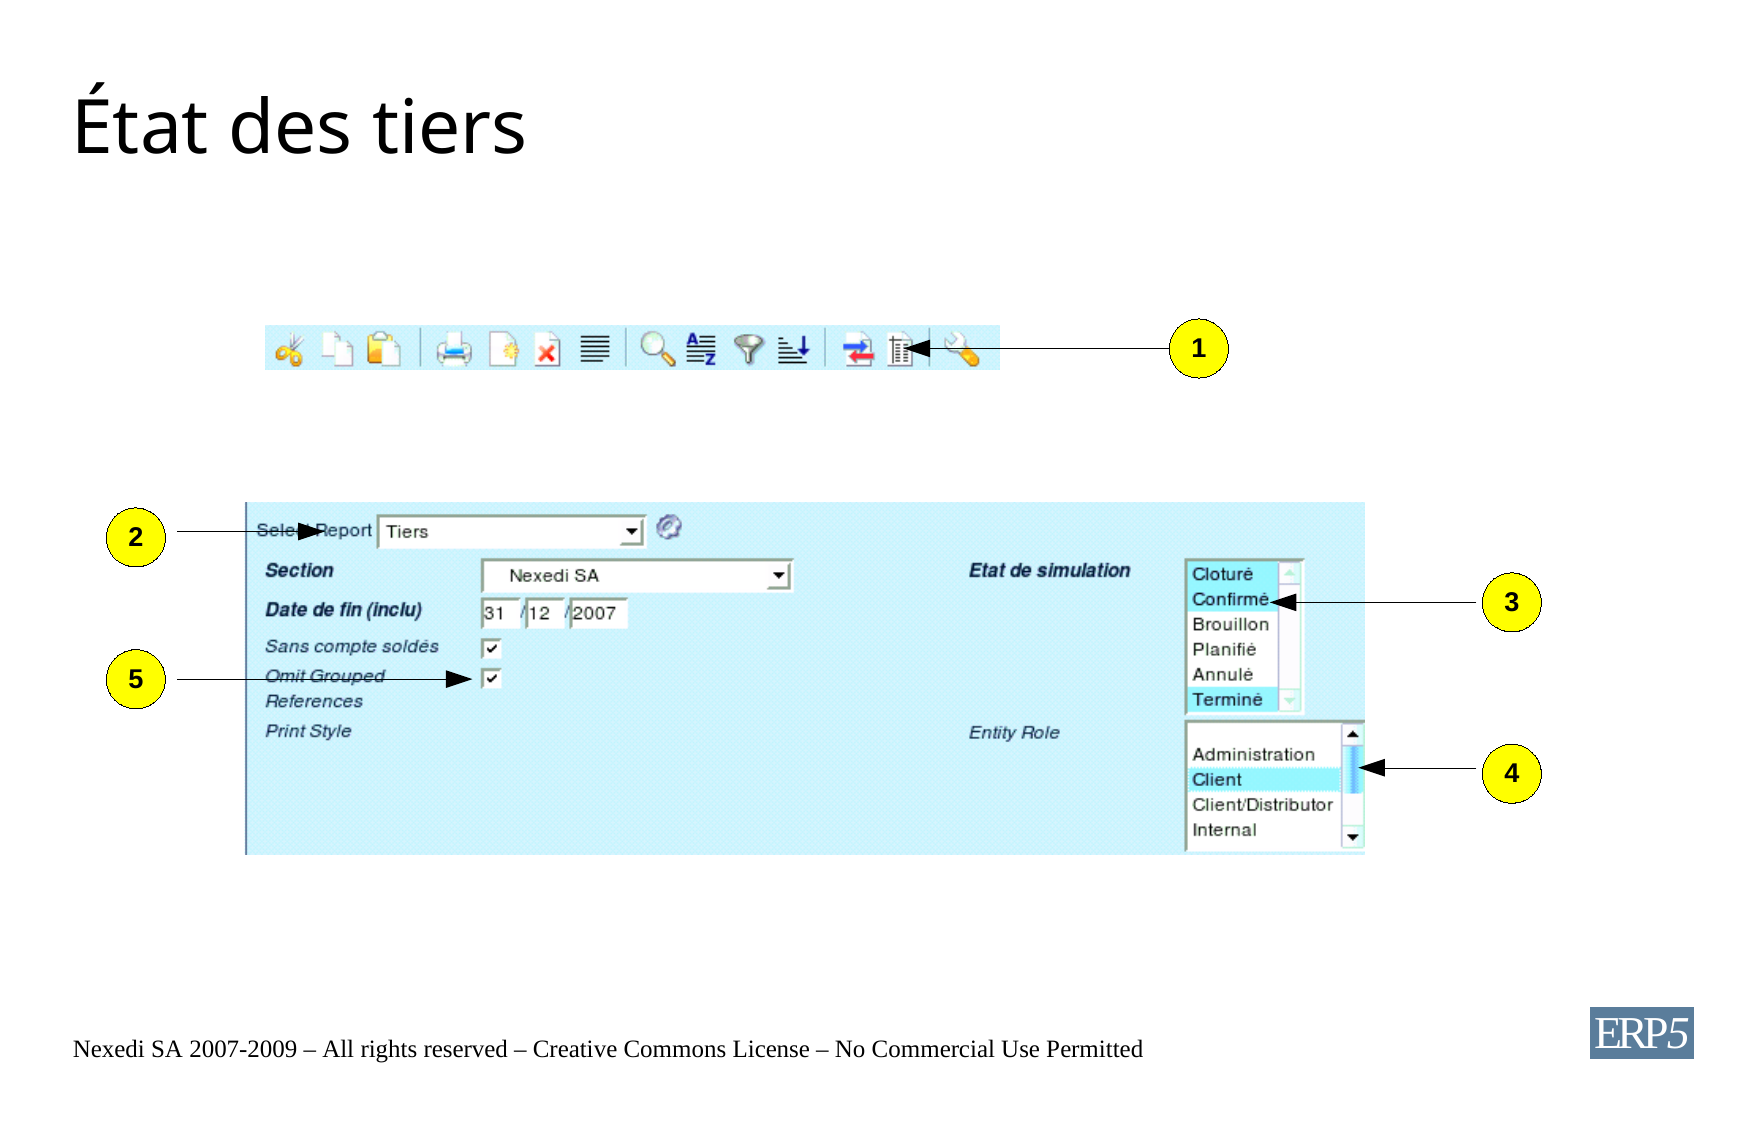

# État des tiers
1
2
3
5
4